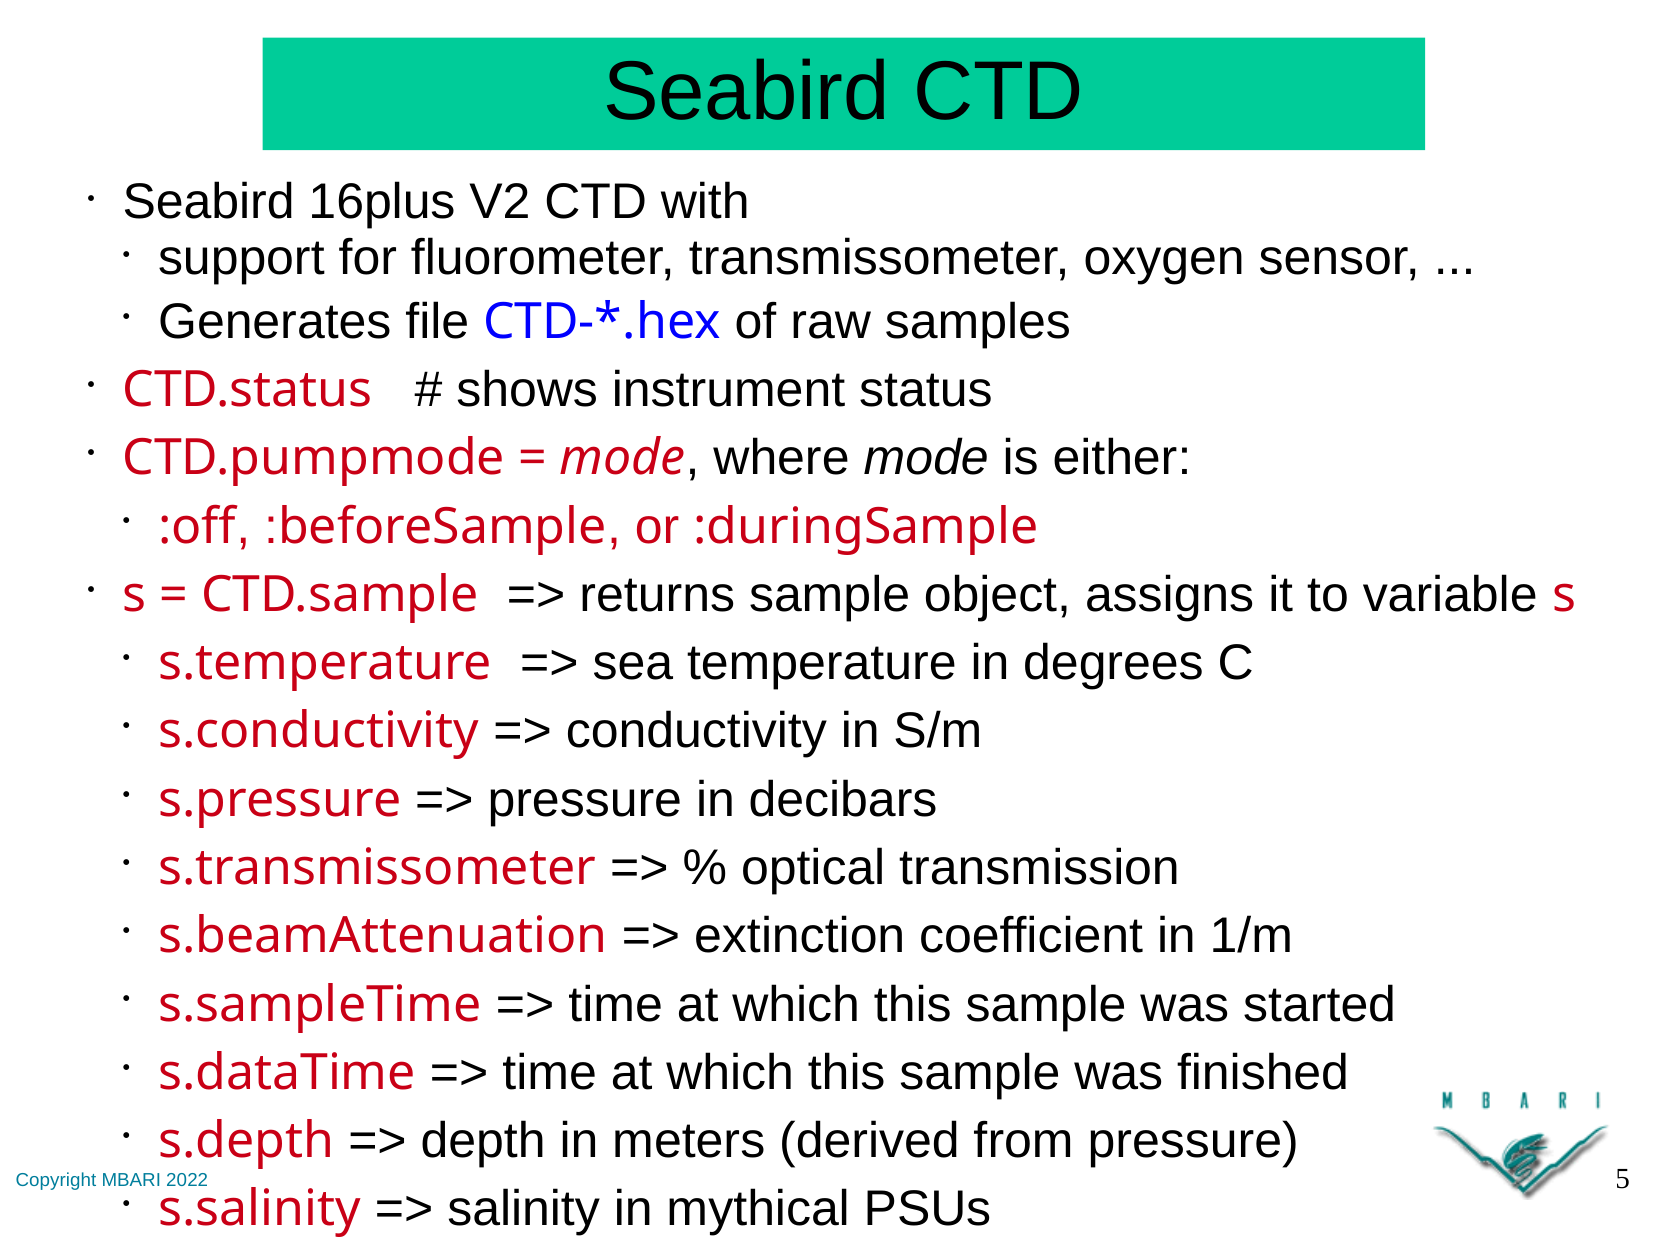

Seabird CTD
Seabird 16plus V2 CTD with
support for fluorometer, transmissometer, oxygen sensor, ...
Generates file CTD-*.hex of raw samples
CTD.status # shows instrument status
CTD.pumpmode = mode, where mode is either:
:off, :beforeSample, or :duringSample
s = CTD.sample => returns sample object, assigns it to variable s
s.temperature => sea temperature in degrees C
s.conductivity => conductivity in S/m
s.pressure => pressure in decibars
s.transmissometer => % optical transmission
s.beamAttenuation => extinction coefficient in 1/m
s.sampleTime => time at which this sample was started
s.dataTime => time at which this sample was finished
s.depth => depth in meters (derived from pressure)
s.salinity => salinity in mythical PSUs
More documentation in lib/instrument/ctd.rb
5